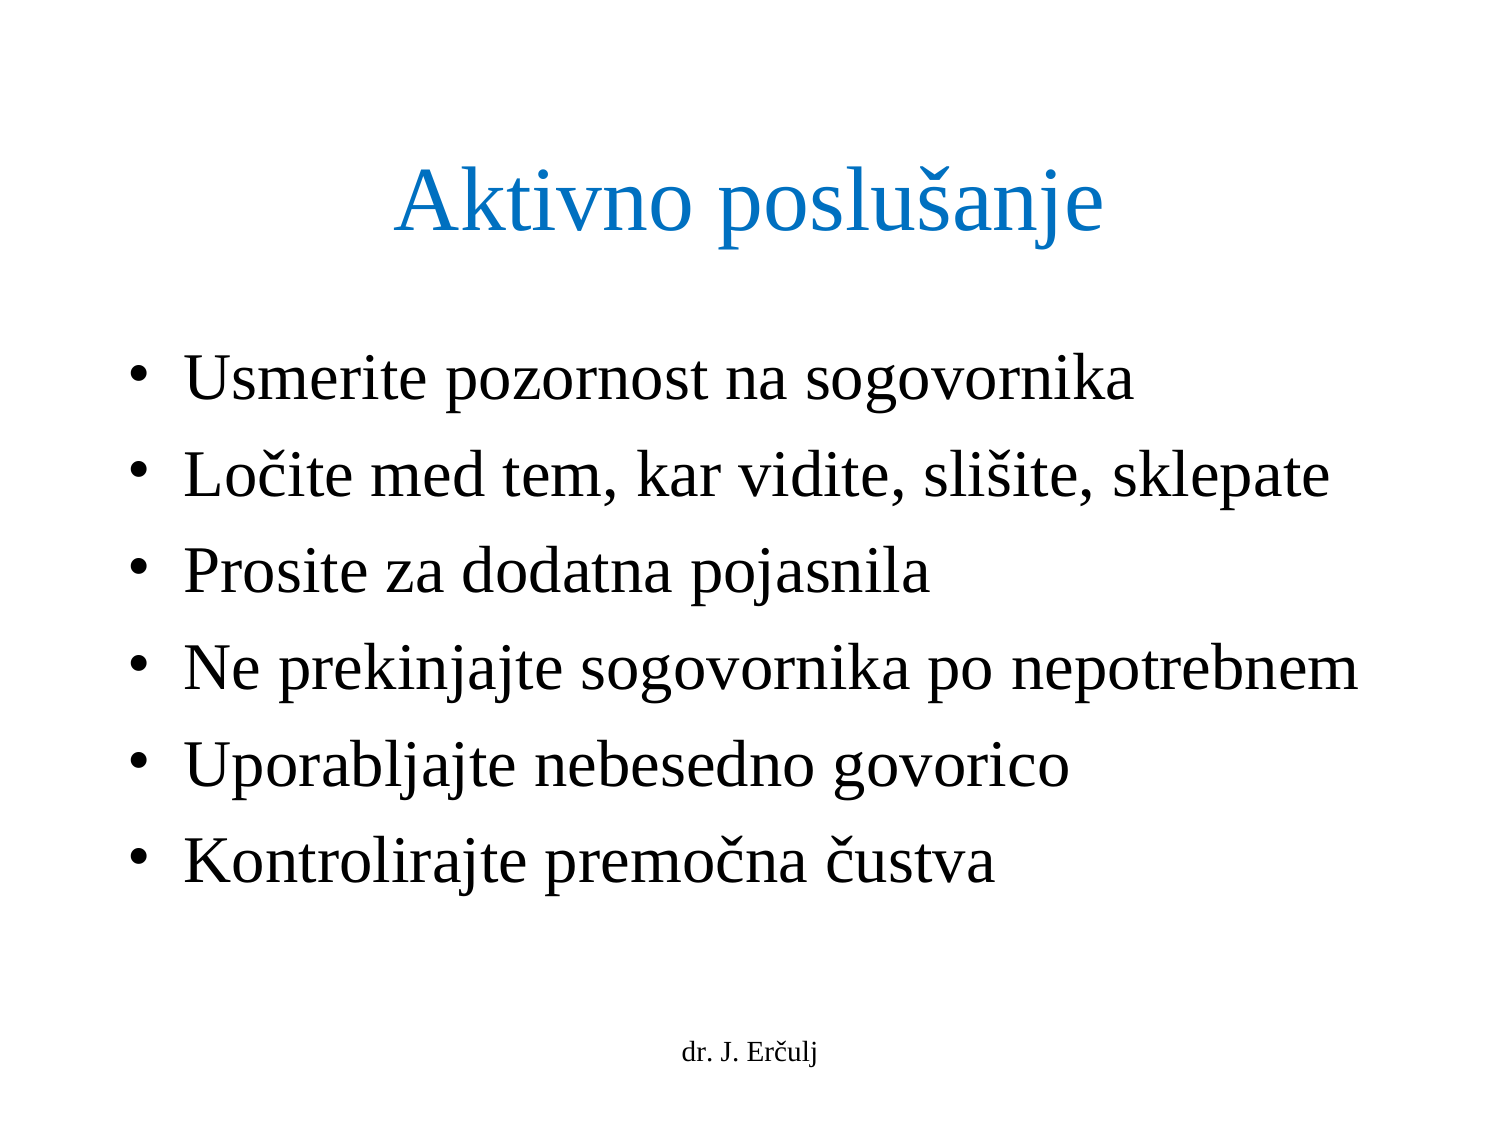

# Aktivno poslušanje
Usmerite pozornost na sogovornika
Ločite med tem, kar vidite, slišite, sklepate
Prosite za dodatna pojasnila
Ne prekinjajte sogovornika po nepotrebnem
Uporabljajte nebesedno govorico
Kontrolirajte premočna čustva
dr. J. Erčulj